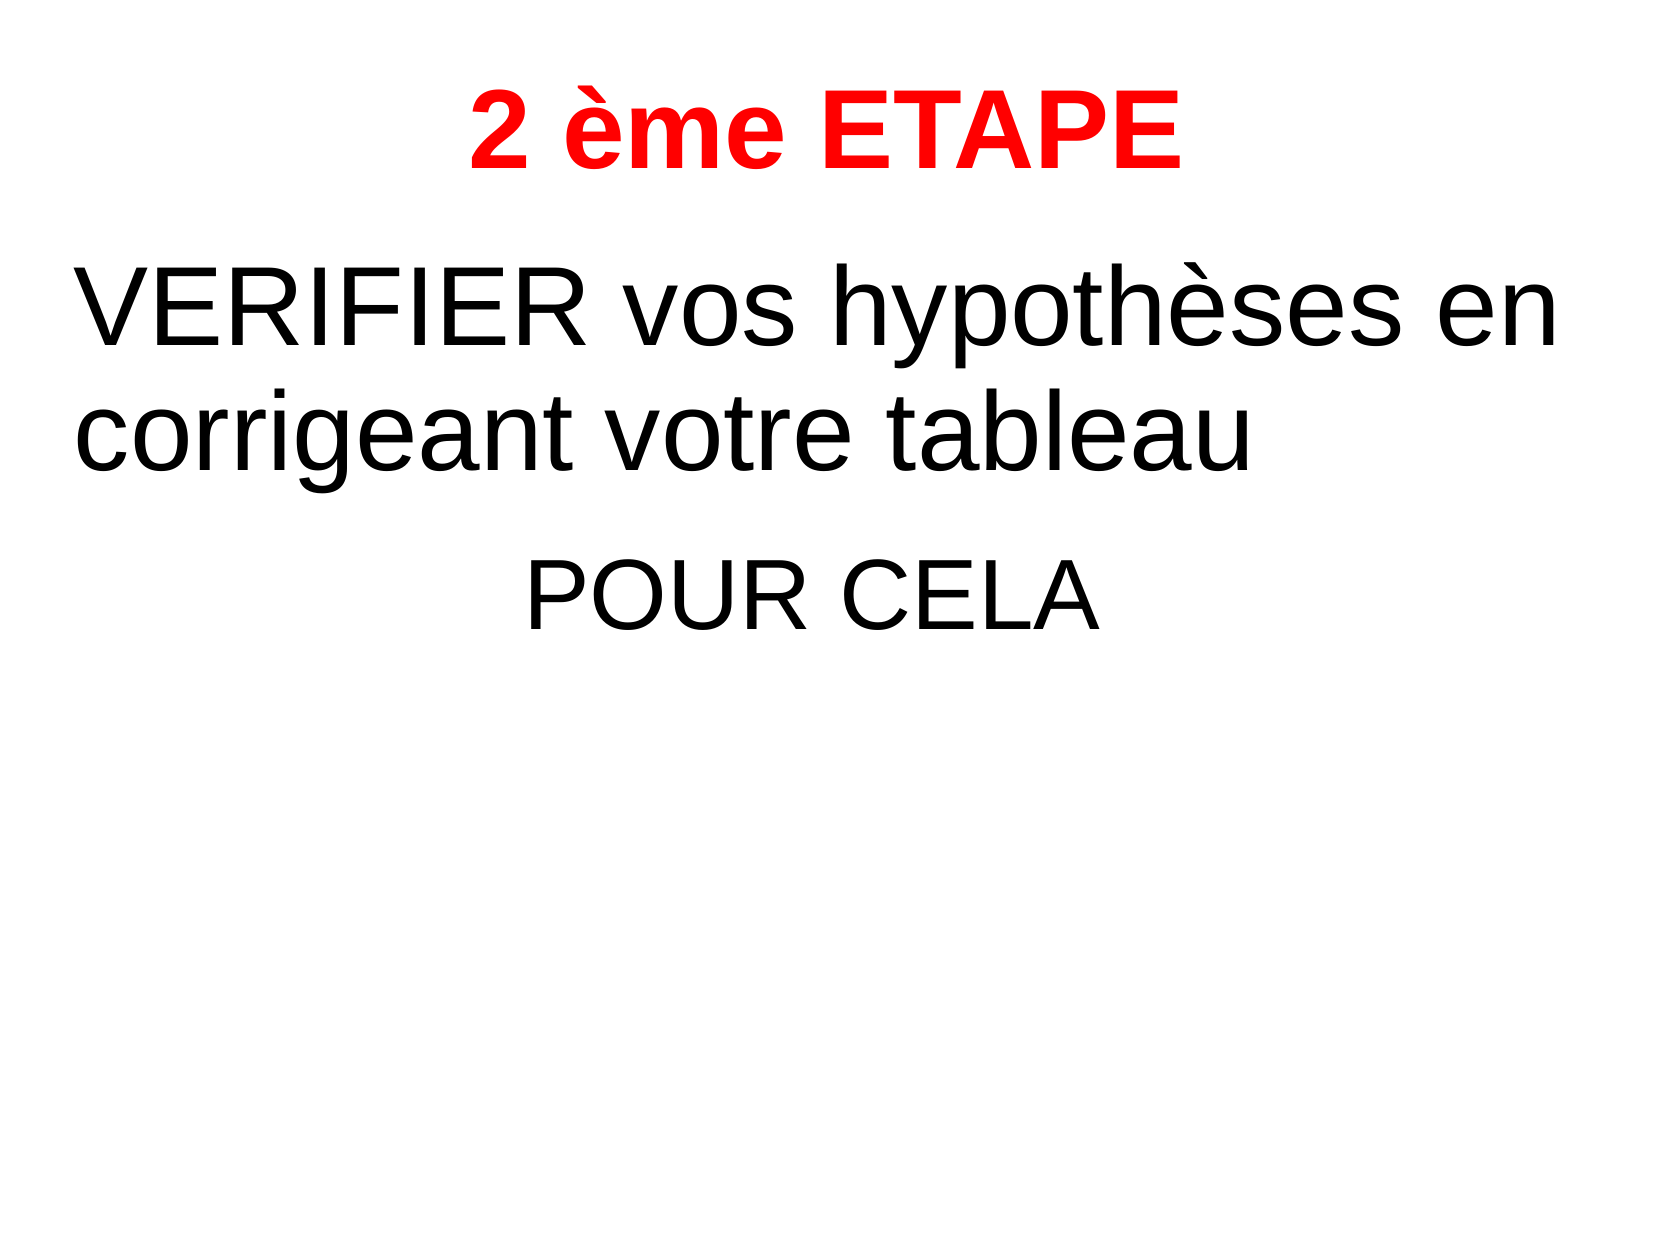

2 ème ETAPE
VERIFIER vos hypothèses en corrigeant votre tableau
POUR CELA